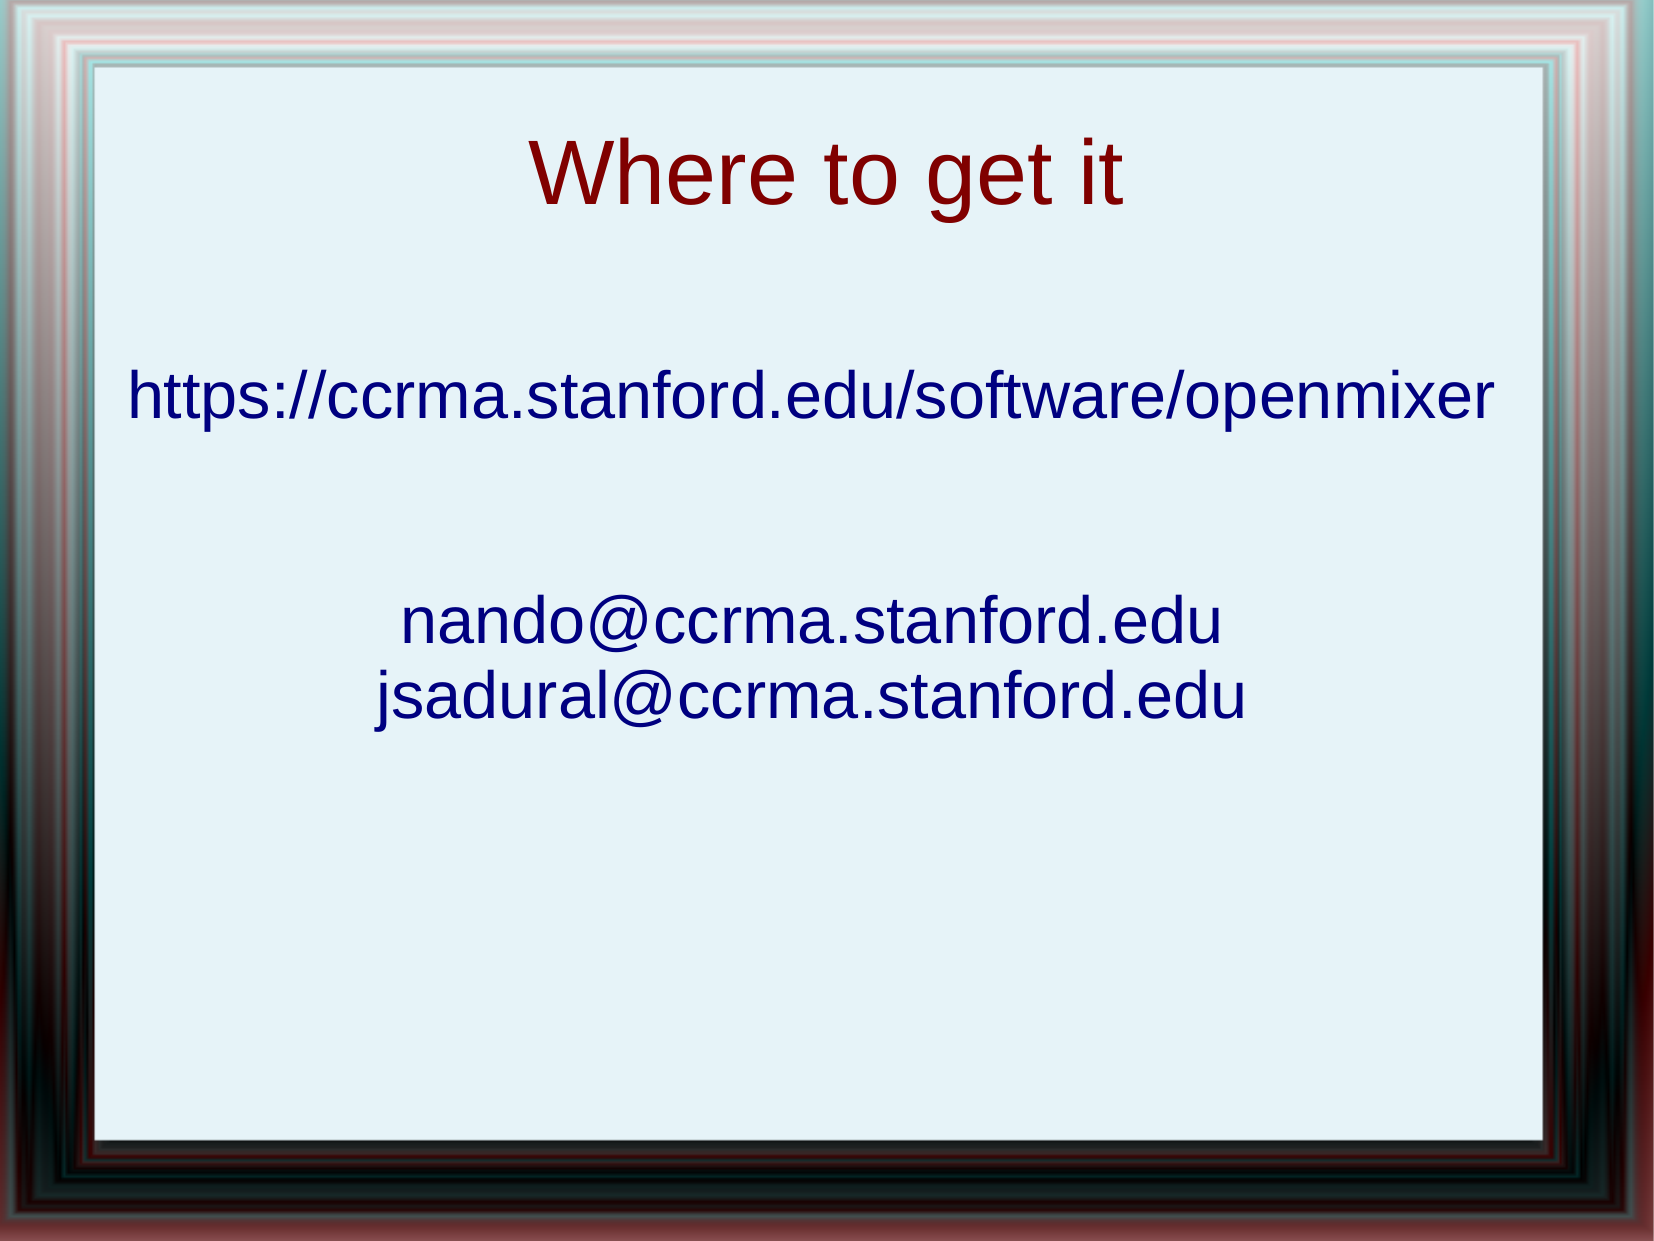

# Where to get it
https://ccrma.stanford.edu/software/openmixer
nando@ccrma.stanford.edu
jsadural@ccrma.stanford.edu